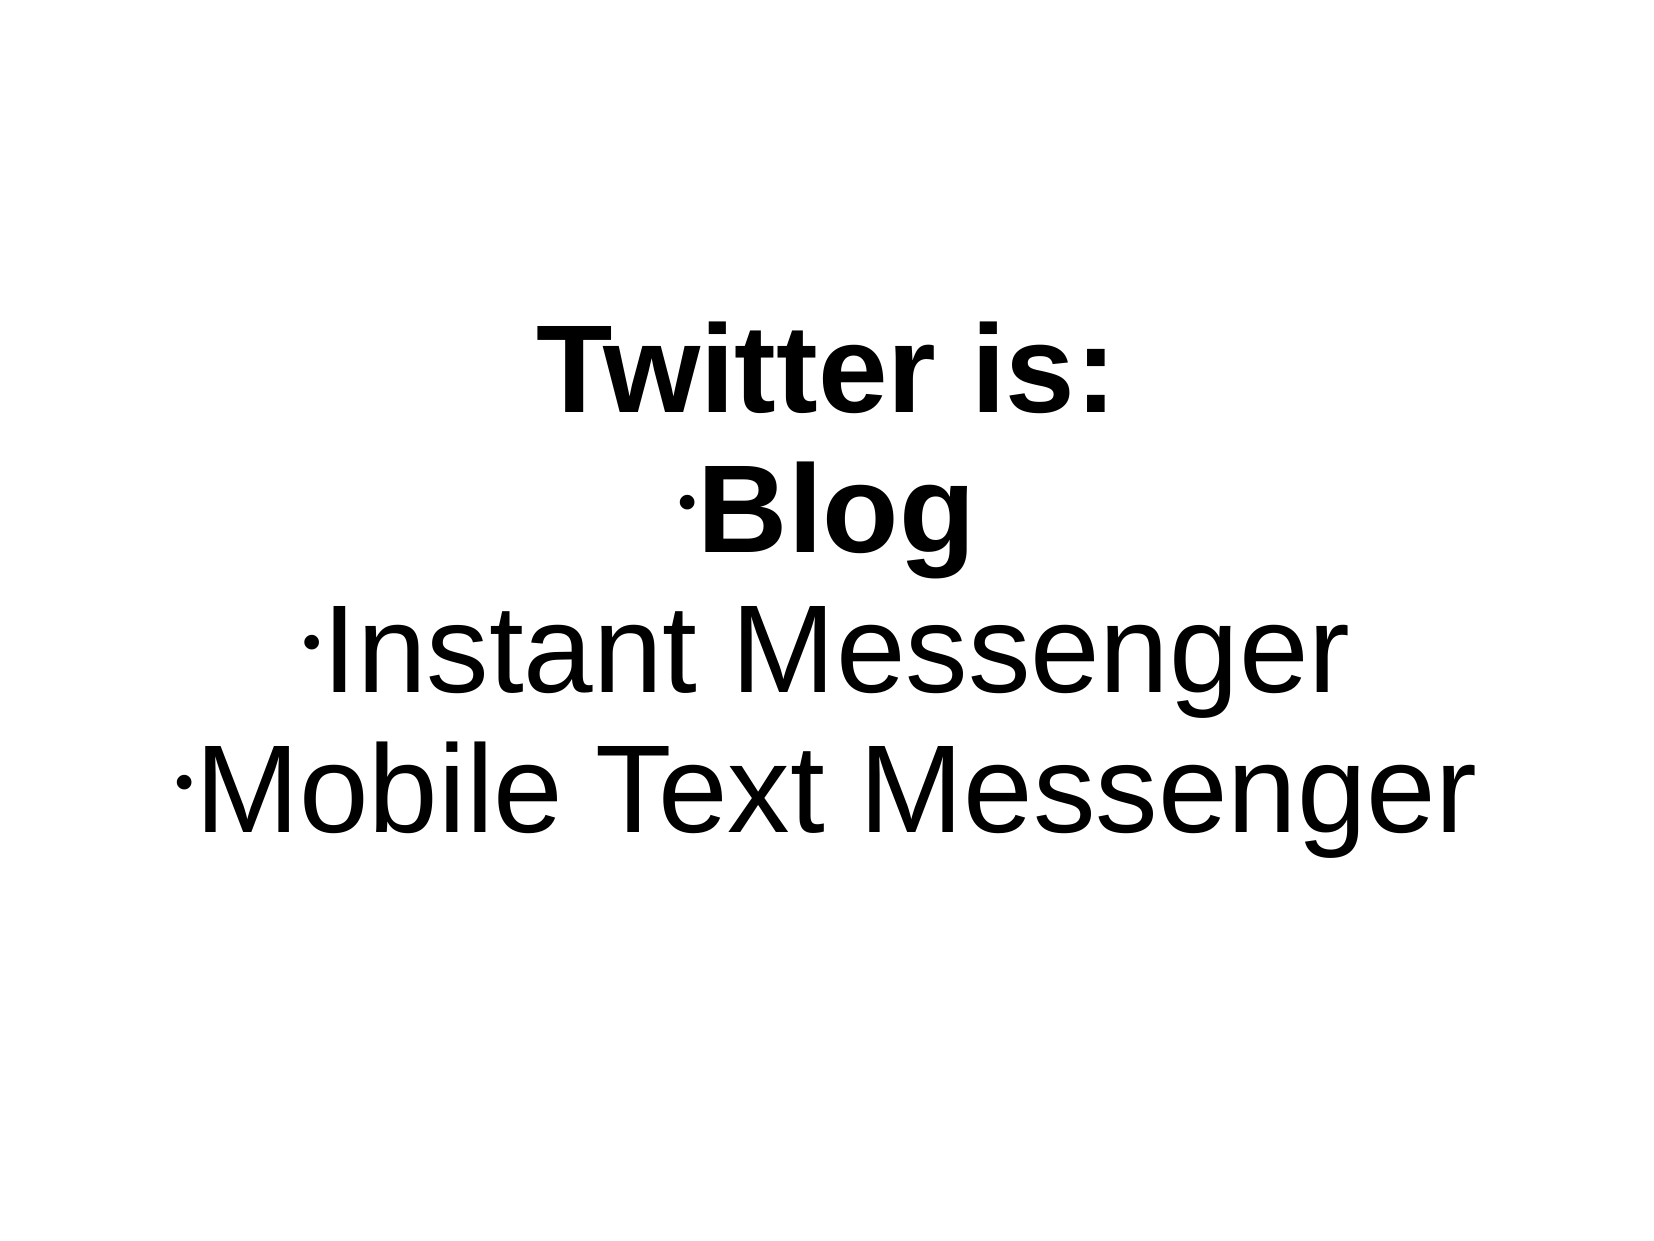

# Twitter is:
Blog
Instant Messenger
Mobile Text Messenger